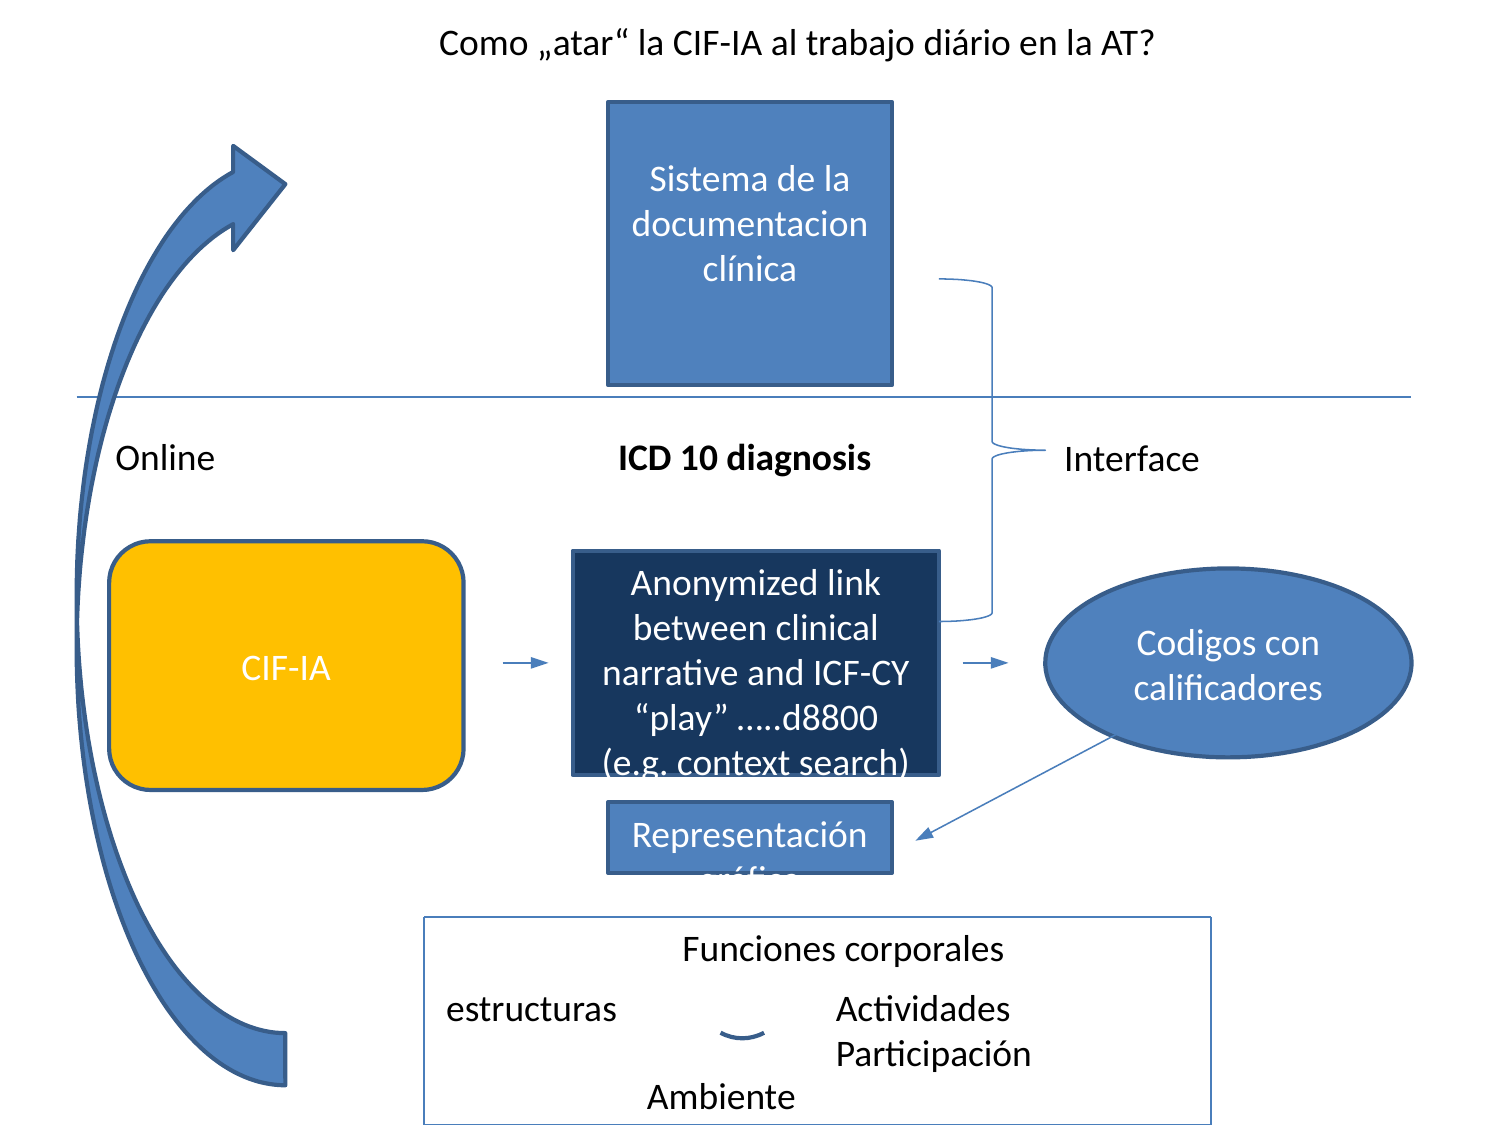

Como „atar“ la CIF-IA al trabajo diário en la AT?
Sistema de la documentacion
clínica
Online
ICD 10 diagnosis
Interface
CIF-IA
Anonymized link between clinical narrative and ICF-CY
“play” …..d8800
(e.g. context search)
Codigos con
calificadores
Representación
gráfica
Funciones corporales
estructuras
Actividades
Participación
Ambiente